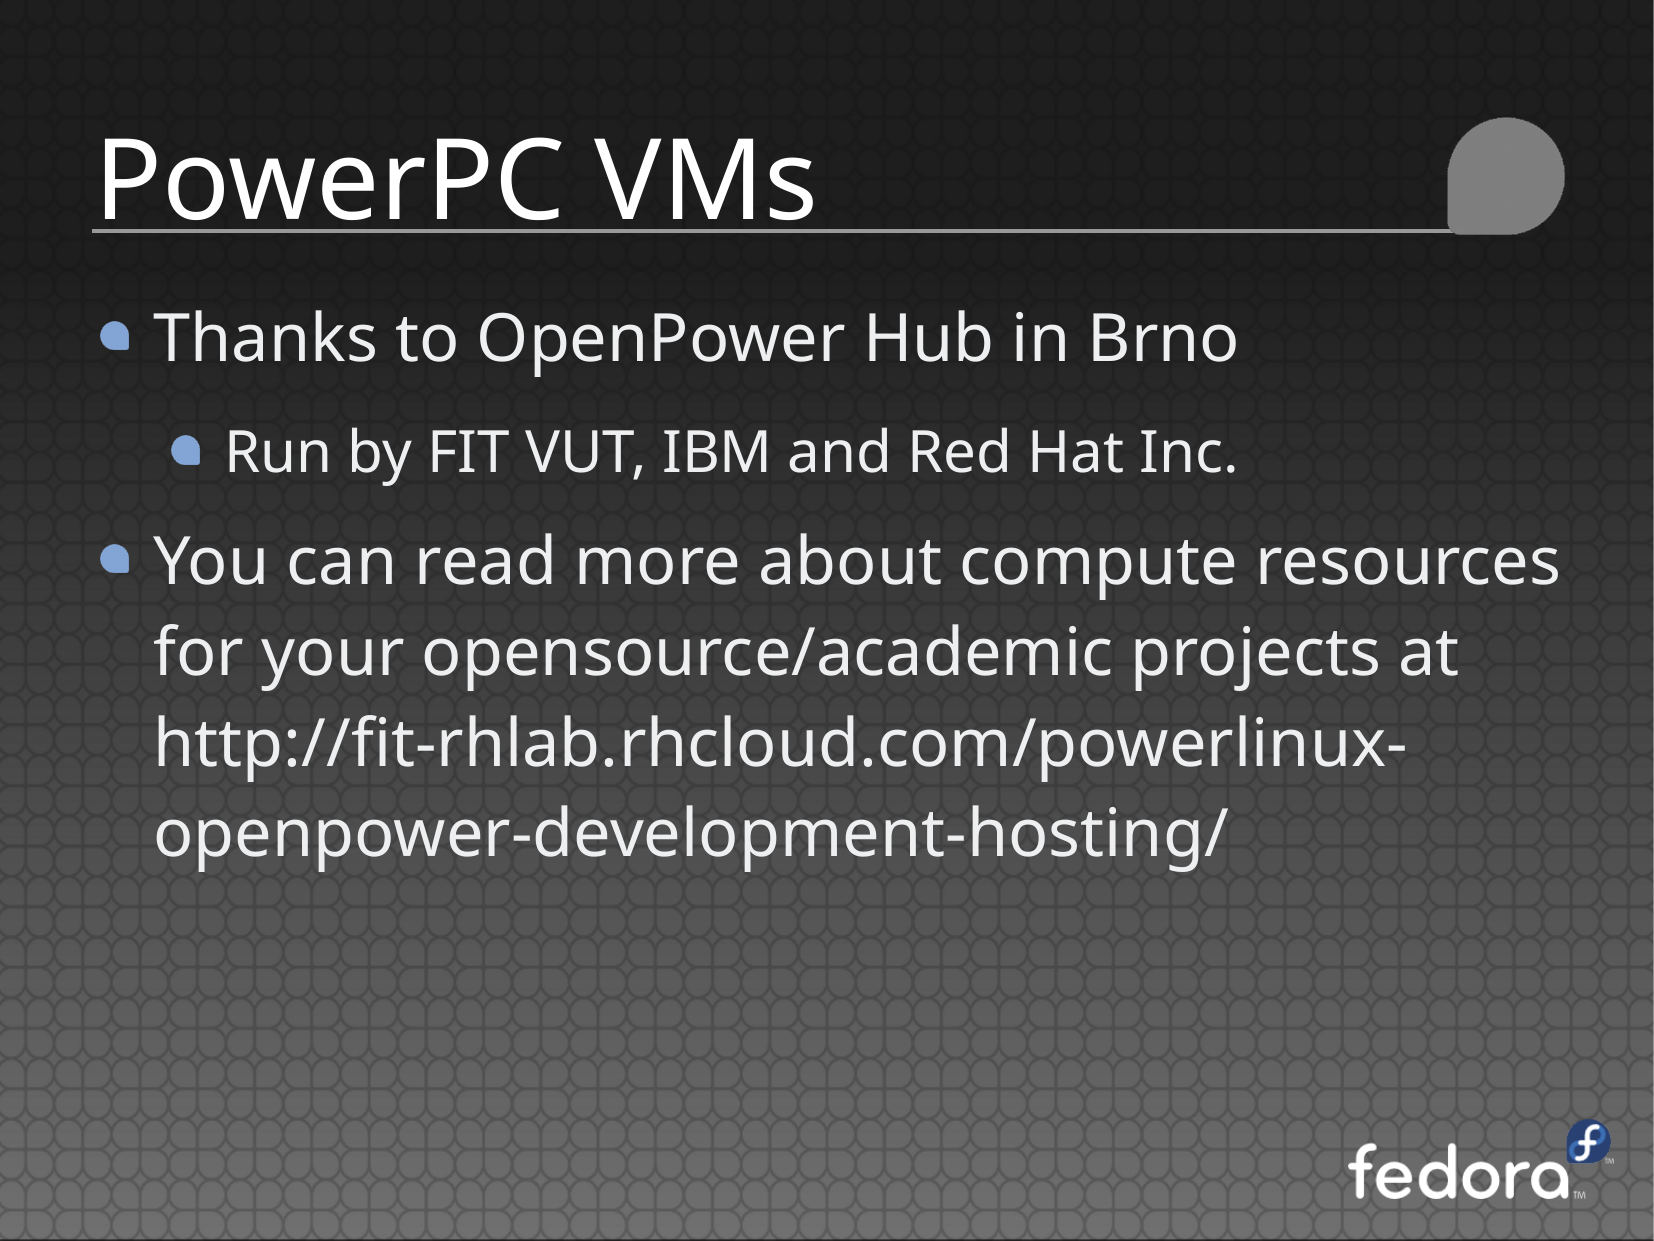

PowerPC VMs
# Thanks to OpenPower Hub in Brno
Run by FIT VUT, IBM and Red Hat Inc.
You can read more about compute resources for your opensource/academic projects at http://fit-rhlab.rhcloud.com/powerlinux-openpower-development-hosting/